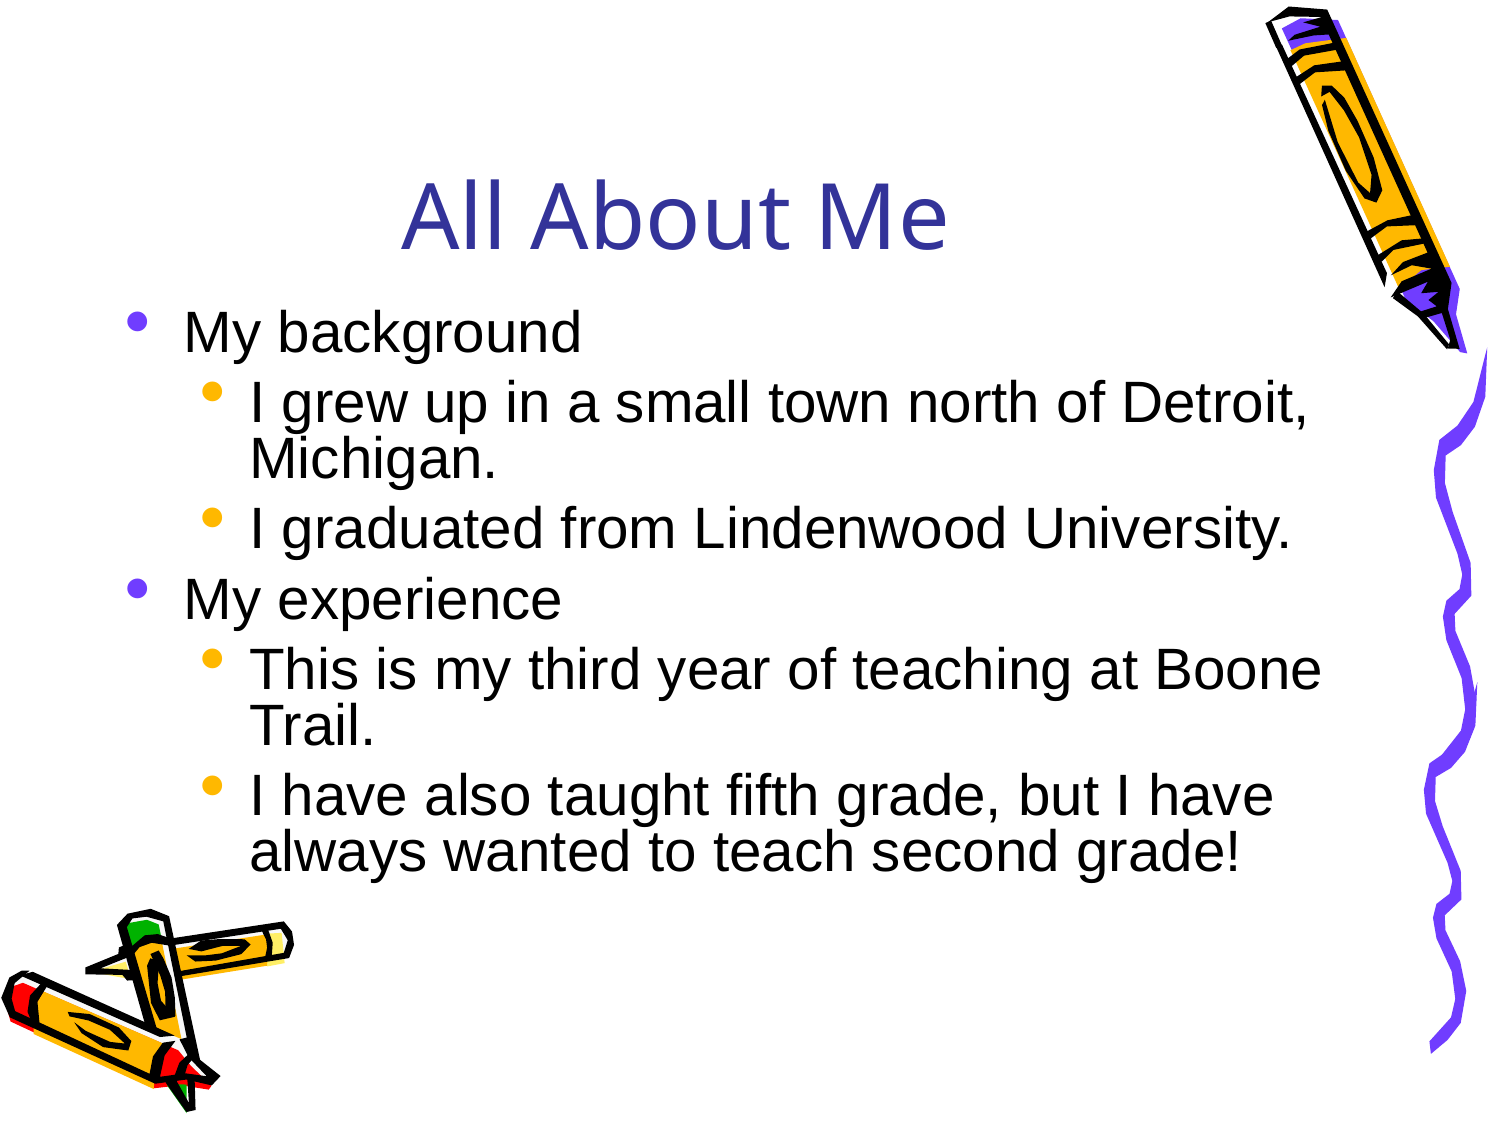

# All About Me
My background
I grew up in a small town north of Detroit, Michigan.
I graduated from Lindenwood University.
My experience
This is my third year of teaching at Boone Trail.
I have also taught fifth grade, but I have always wanted to teach second grade!